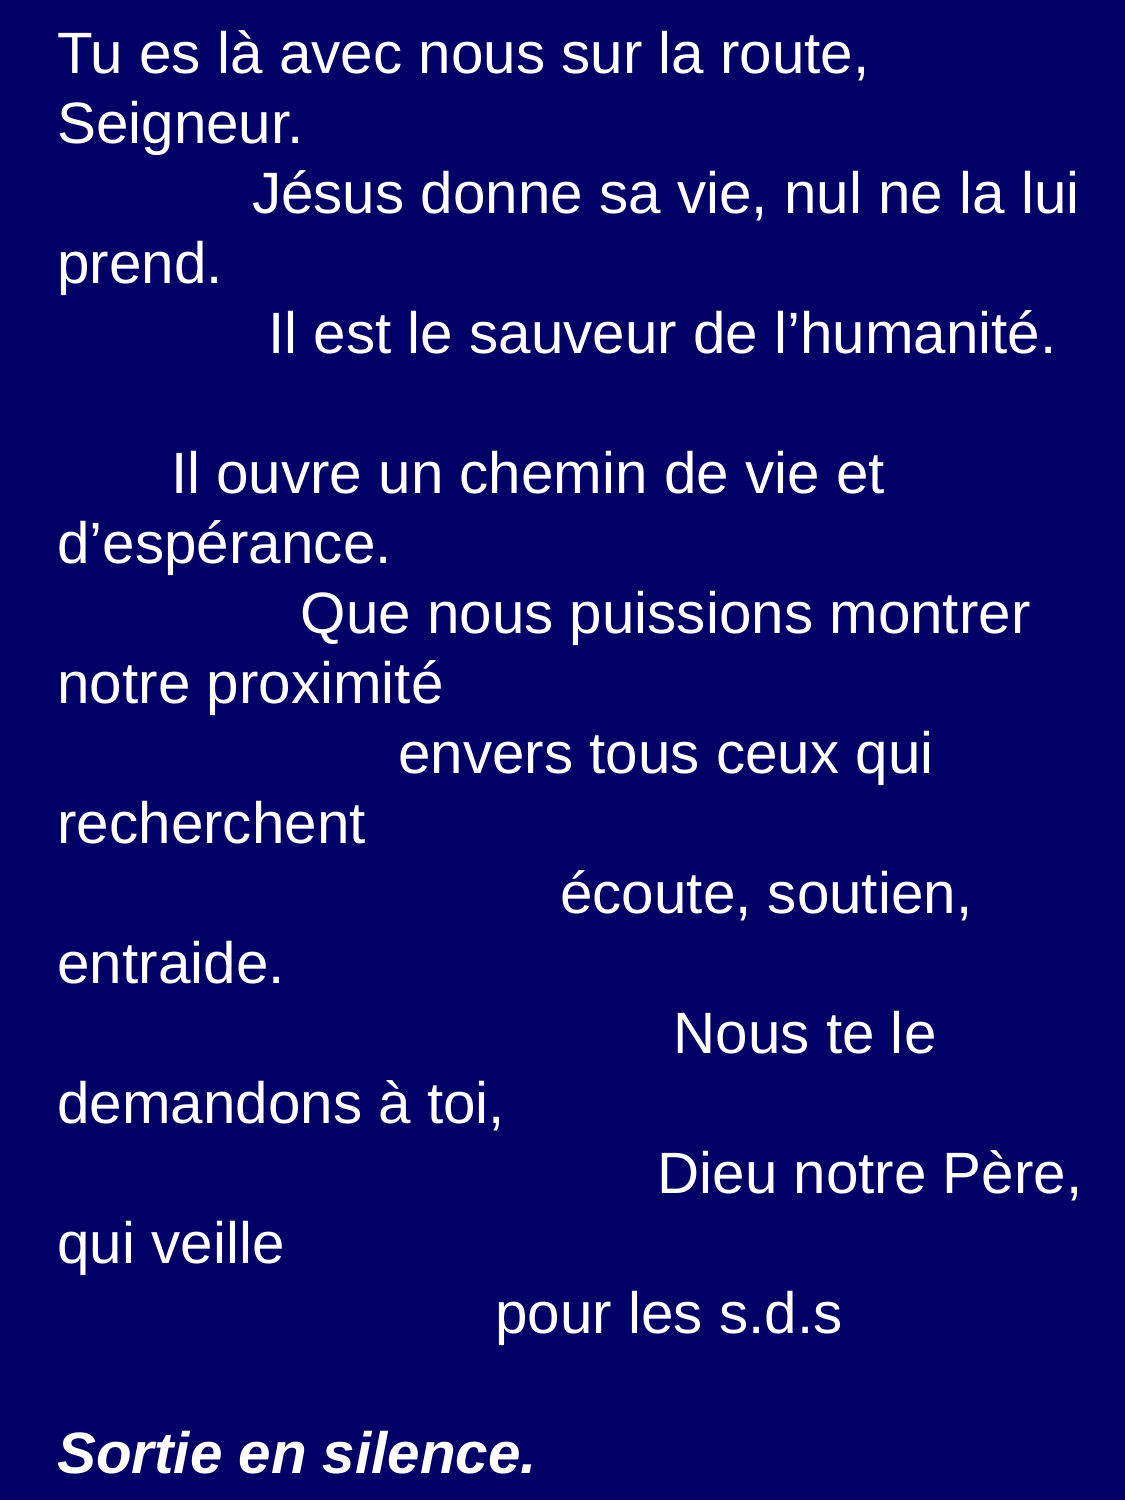

ORAISON :
Tu es là avec nous sur la route, Seigneur. Jésus donne sa vie, nul ne la lui prend. Il est le sauveur de l’humanité. Il ouvre un chemin de vie et d’espérance. Que nous puissions montrer notre proximité envers tous ceux qui recherchent écoute, soutien, entraide. Nous te le demandons à toi, Dieu notre Père, qui veille pour les s.d.s
Sortie en silence.
 Merci